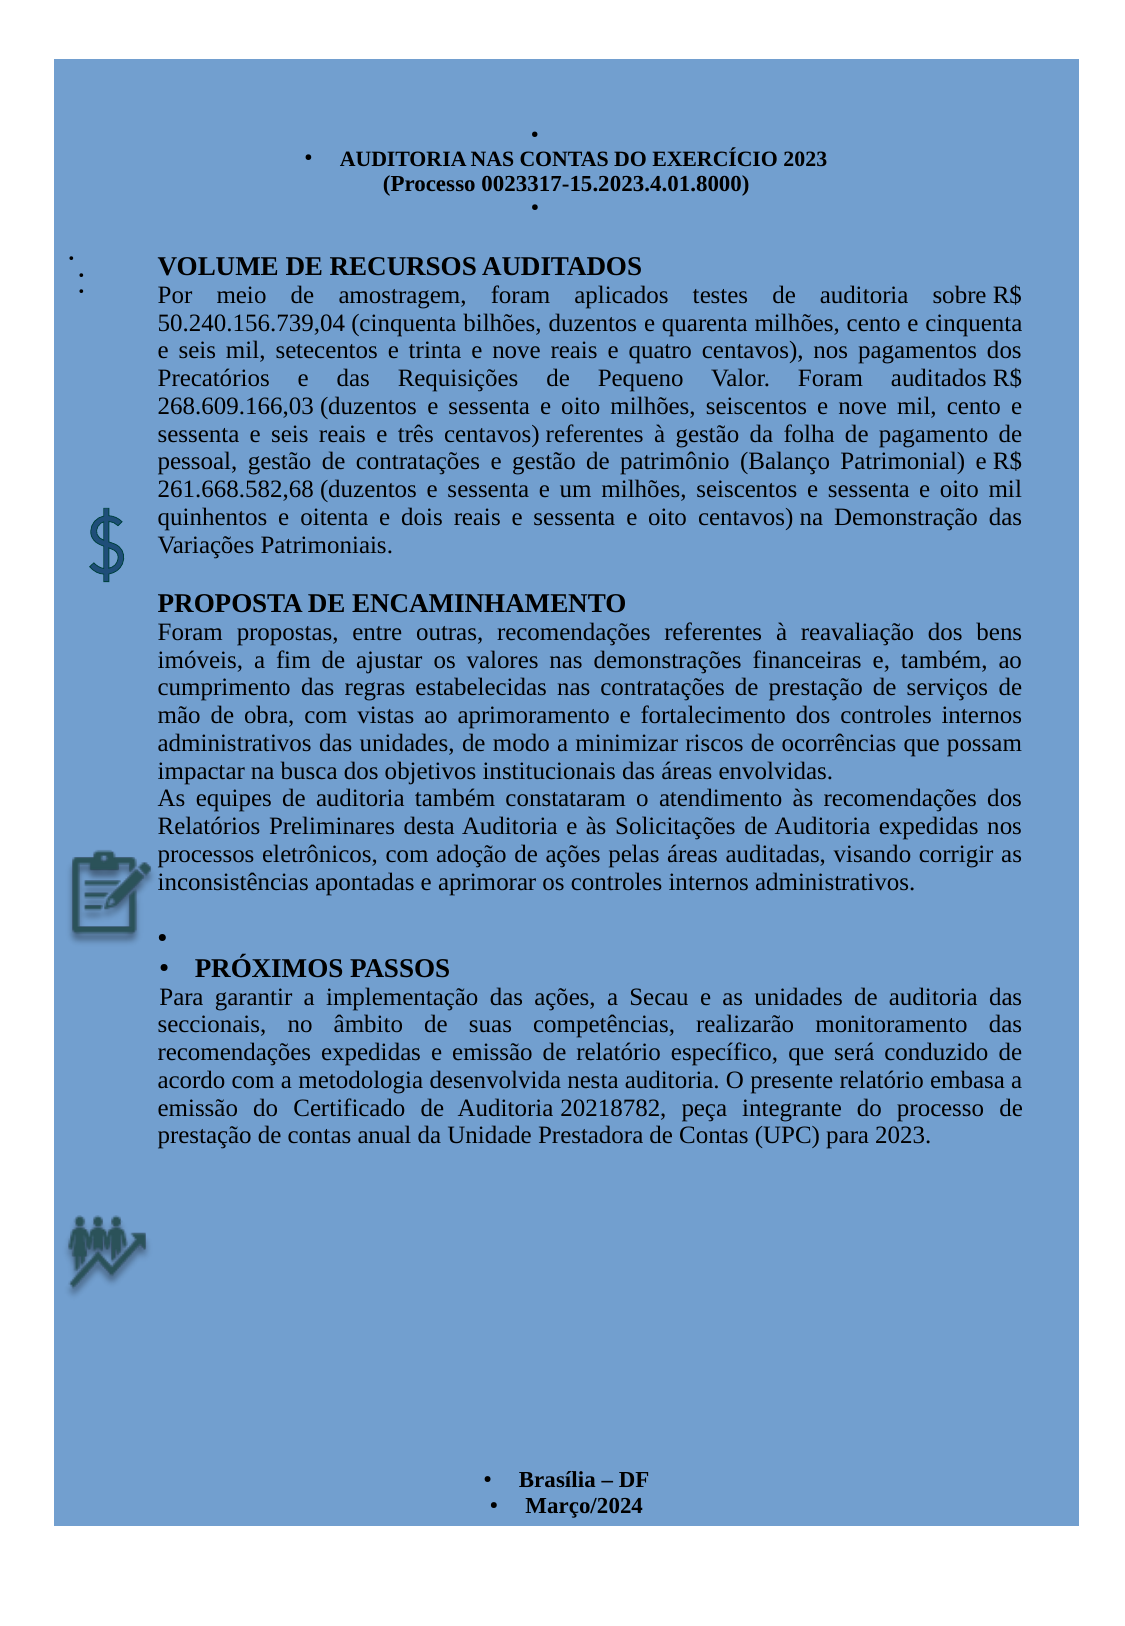

| | | |
| --- | --- | --- |
| AUDITORIA NAS CONTAS DO EXERCÍCIO 2023 (Processo 0023317-15.2023.4.01.8000) | | |
| | VOLUME DE RECURSOS AUDITADOS Por meio de amostragem, foram aplicados testes de auditoria sobre R$ 50.240.156.739,04 (cinquenta bilhões, duzentos e quarenta milhões, cento e cinquenta e seis mil, setecentos e trinta e nove reais e quatro centavos), nos pagamentos dos Precatórios e das Requisições de Pequeno Valor. Foram auditados R$ 268.609.166,03 (duzentos e sessenta e oito milhões, seiscentos e nove mil, cento e sessenta e seis reais e três centavos) referentes à gestão da folha de pagamento de pessoal, gestão de contratações e gestão de patrimônio (Balanço Patrimonial) e R$ 261.668.582,68 (duzentos e sessenta e um milhões, seiscentos e sessenta e oito mil quinhentos e oitenta e dois reais e sessenta e oito centavos) na Demonstração das Variações Patrimoniais. PROPOSTA DE ENCAMINHAMENTO Foram propostas, entre outras, recomendações referentes à reavaliação dos bens imóveis, a fim de ajustar os valores nas demonstrações financeiras e, também, ao cumprimento das regras estabelecidas nas contratações de prestação de serviços de mão de obra, com vistas ao aprimoramento e fortalecimento dos controles internos administrativos das unidades, de modo a minimizar riscos de ocorrências que possam impactar na busca dos objetivos institucionais das áreas envolvidas. As equipes de auditoria também constataram o atendimento às recomendações dos Relatórios Preliminares desta Auditoria e às Solicitações de Auditoria expedidas nos processos eletrônicos, com adoção de ações pelas áreas auditadas, visando corrigir as inconsistências apontadas e aprimorar os controles internos administrativos. PRÓXIMOS PASSOS Para garantir a implementação das ações, a Secau e as unidades de auditoria das seccionais, no âmbito de suas competências, realizarão monitoramento das recomendações expedidas e emissão de relatório específico, que será conduzido de acordo com a metodologia desenvolvida nesta auditoria. O presente relatório embasa a emissão do Certificado de Auditoria 20218782, peça integrante do processo de prestação de contas anual da Unidade Prestadora de Contas (UPC) para 2023. | |
| Brasília – DF Março/2024 | | |